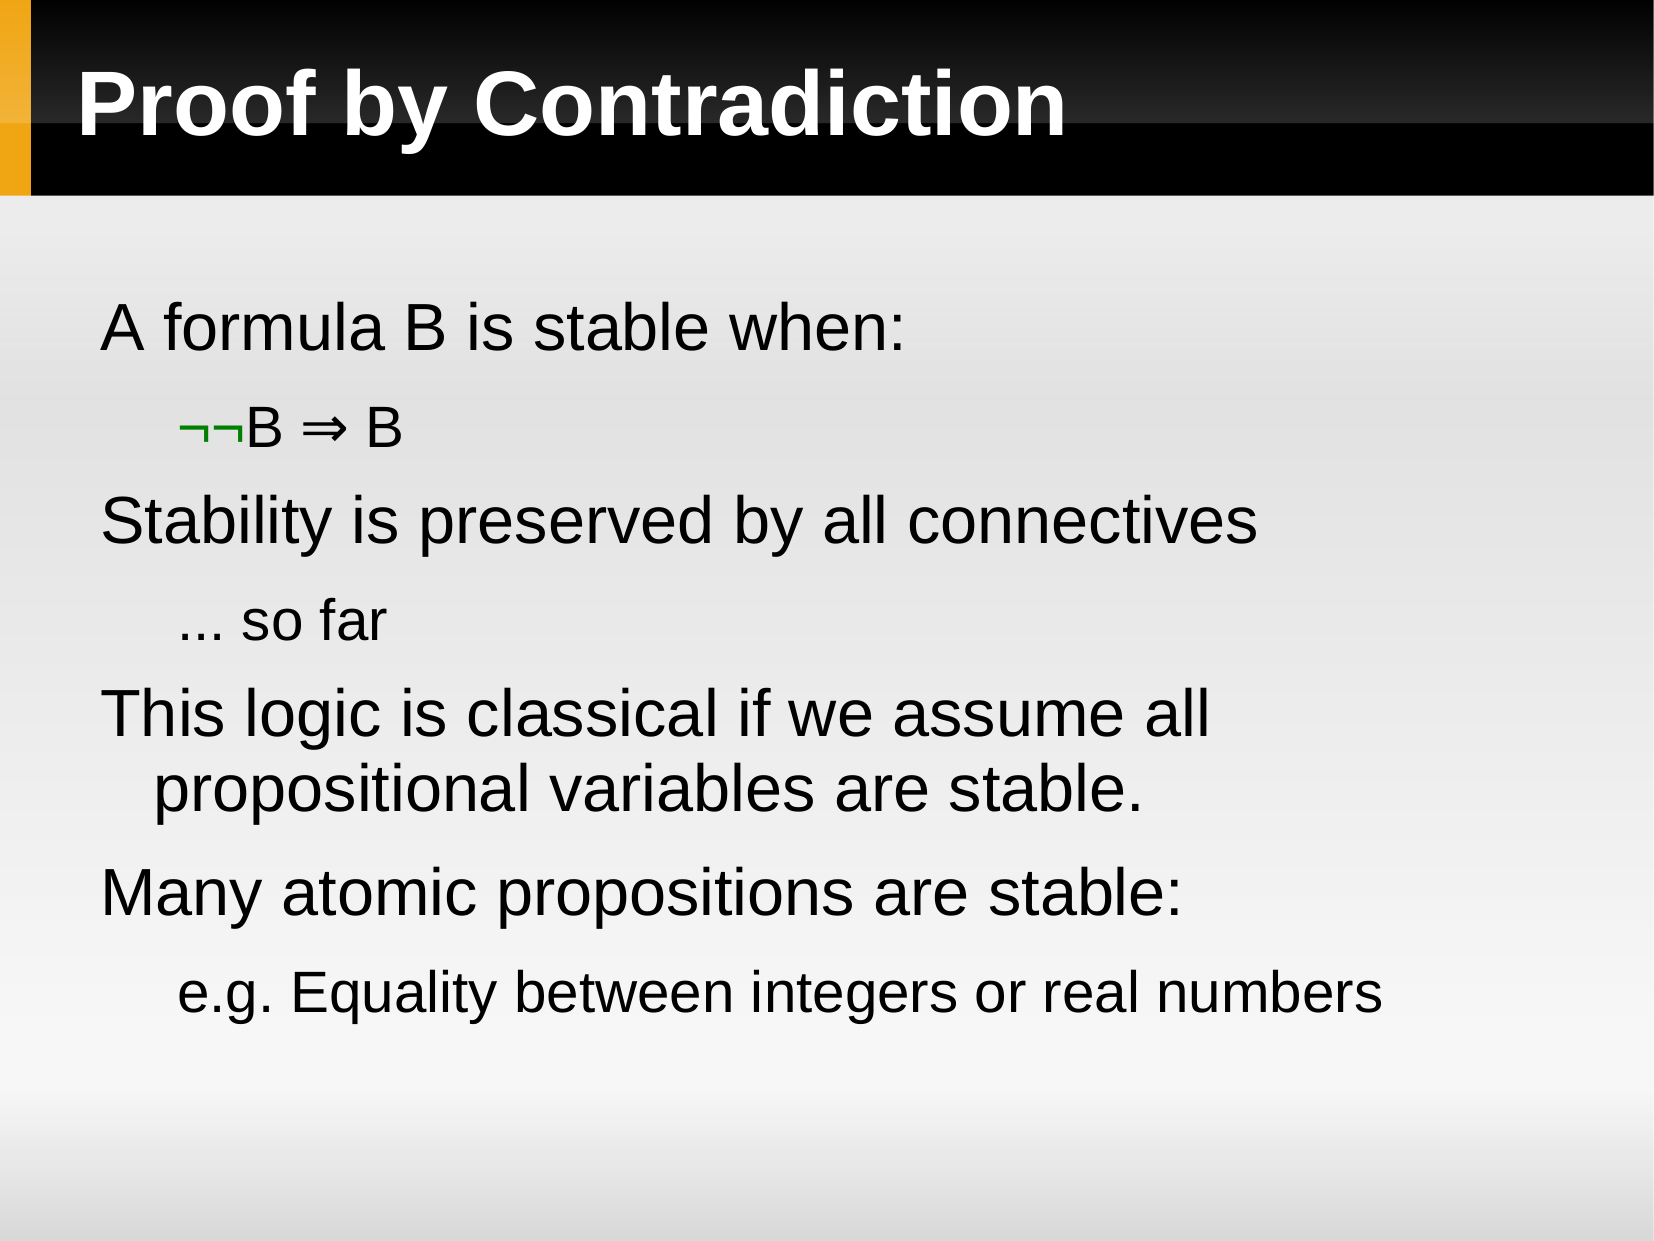

# Proof by Contradiction
A formula B is stable when:
¬¬B ⇒ B
Stability is preserved by all connectives
... so far
This logic is classical if we assume all propositional variables are stable.
Many atomic propositions are stable:
e.g. Equality between integers or real numbers